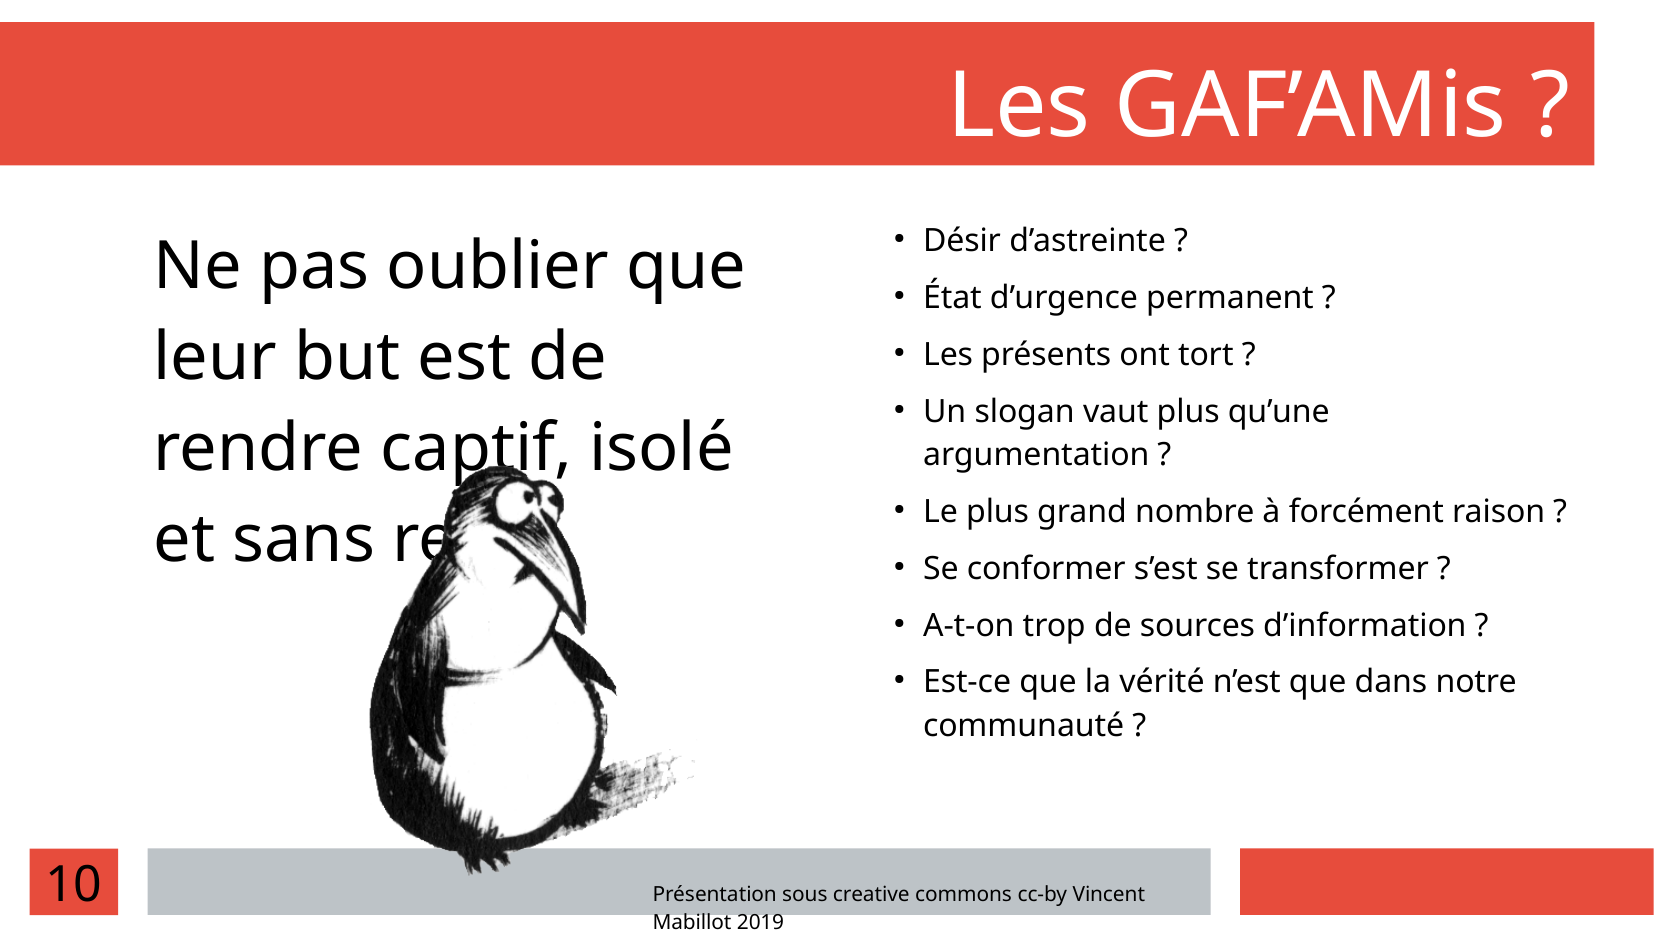

# Les GAF’AMis ?
Ne pas oublier que leur but est de rendre captif, isolé et sans recul
Désir d’astreinte ?
État d’urgence permanent ?
Les présents ont tort ?
Un slogan vaut plus qu’une argumentation ?
Le plus grand nombre à forcément raison ?
Se conformer s’est se transformer ?
A-t-on trop de sources d’information ?
Est-ce que la vérité n’est que dans notre communauté ?